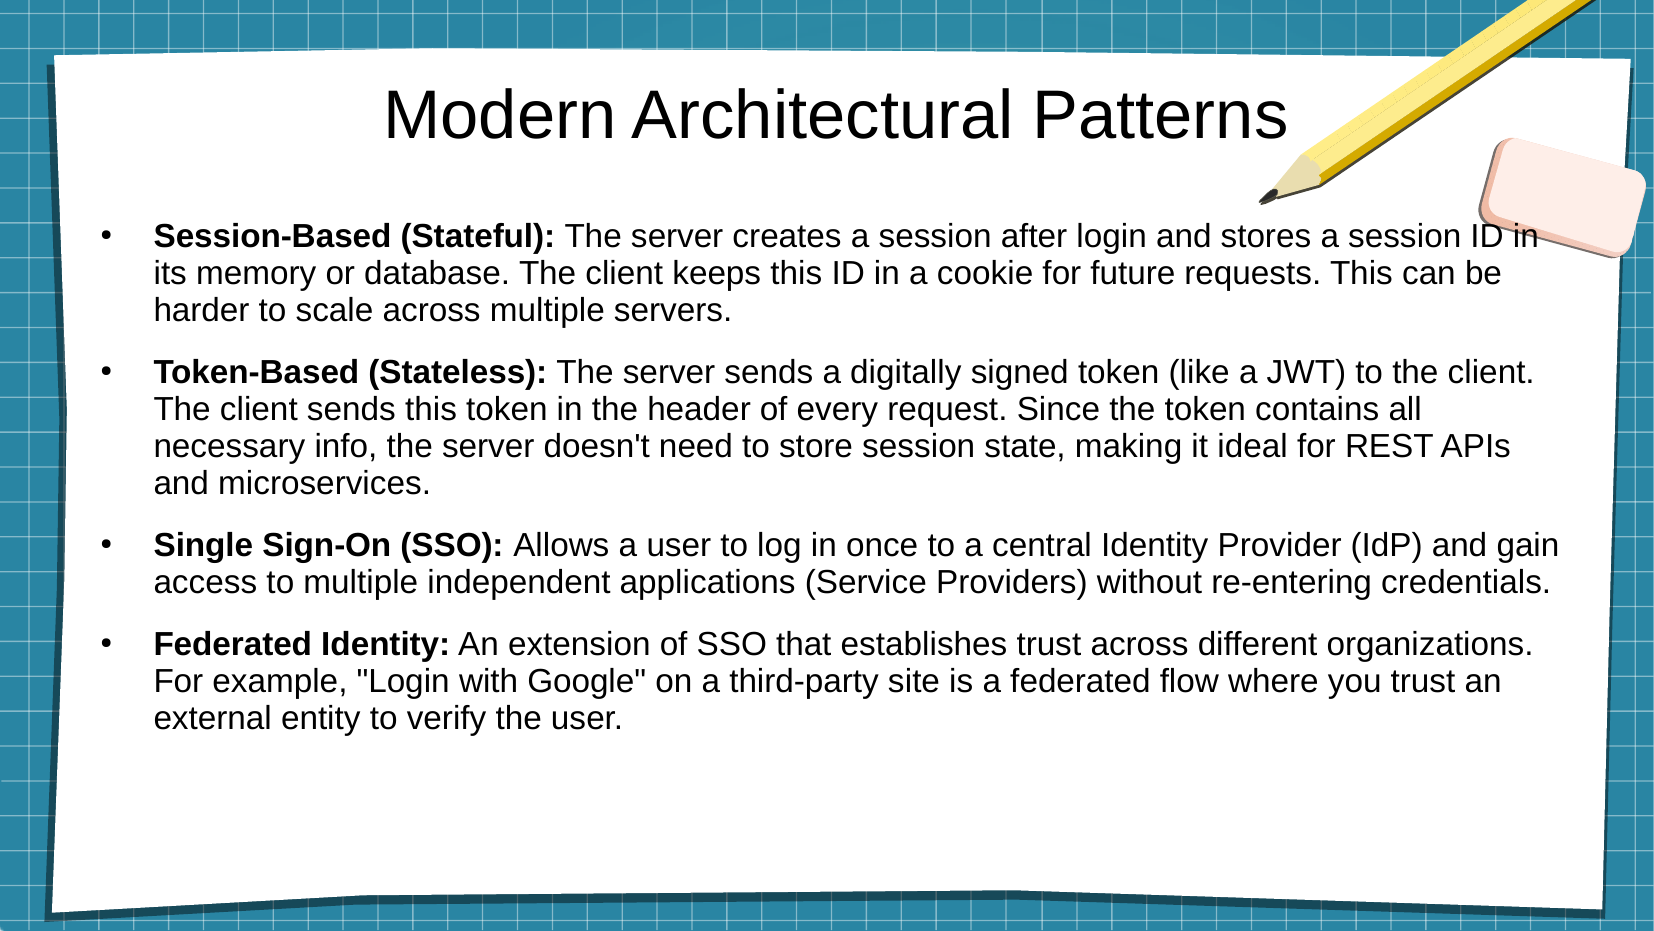

# Modern Architectural Patterns
Session-Based (Stateful): The server creates a session after login and stores a session ID in its memory or database. The client keeps this ID in a cookie for future requests. This can be harder to scale across multiple servers.
Token-Based (Stateless): The server sends a digitally signed token (like a JWT) to the client. The client sends this token in the header of every request. Since the token contains all necessary info, the server doesn't need to store session state, making it ideal for REST APIs and microservices.
Single Sign-On (SSO): Allows a user to log in once to a central Identity Provider (IdP) and gain access to multiple independent applications (Service Providers) without re-entering credentials.
Federated Identity: An extension of SSO that establishes trust across different organizations. For example, "Login with Google" on a third-party site is a federated flow where you trust an external entity to verify the user.